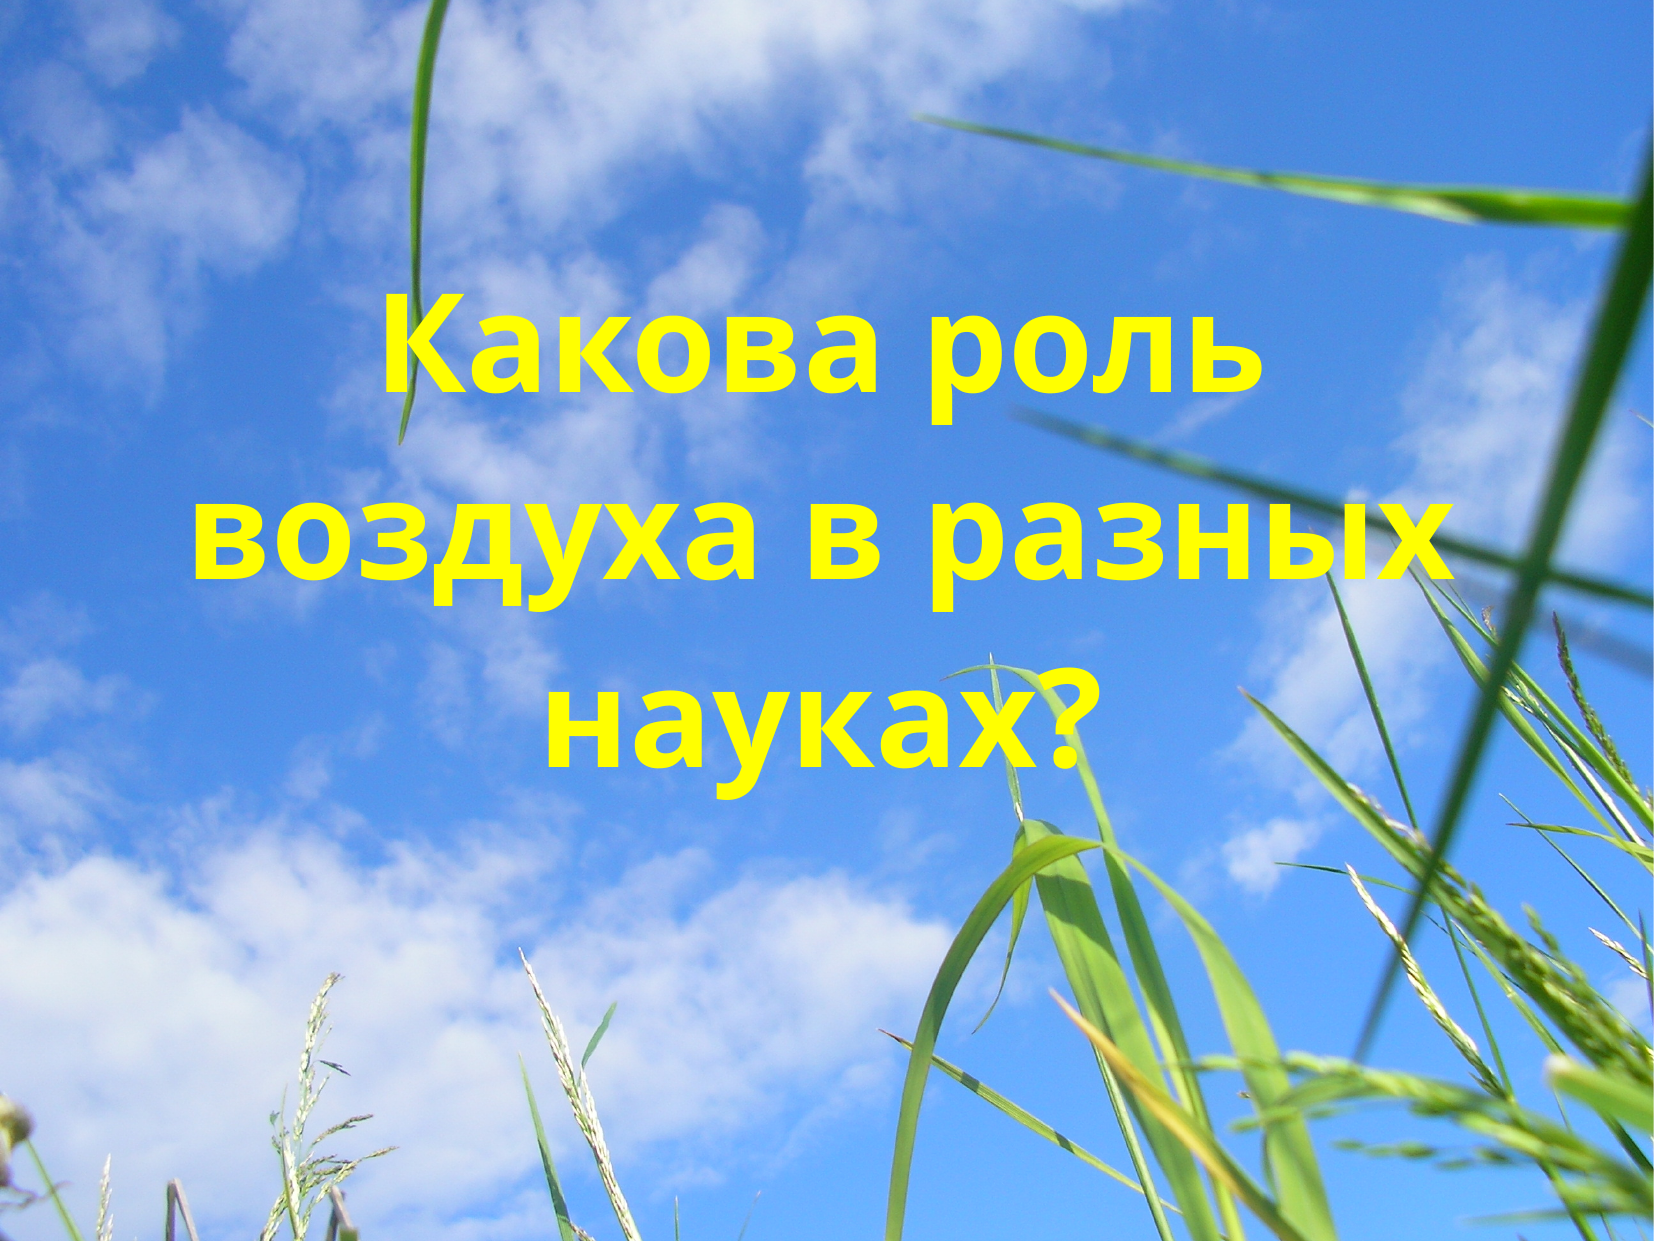

# Какова роль воздуха в разных науках?